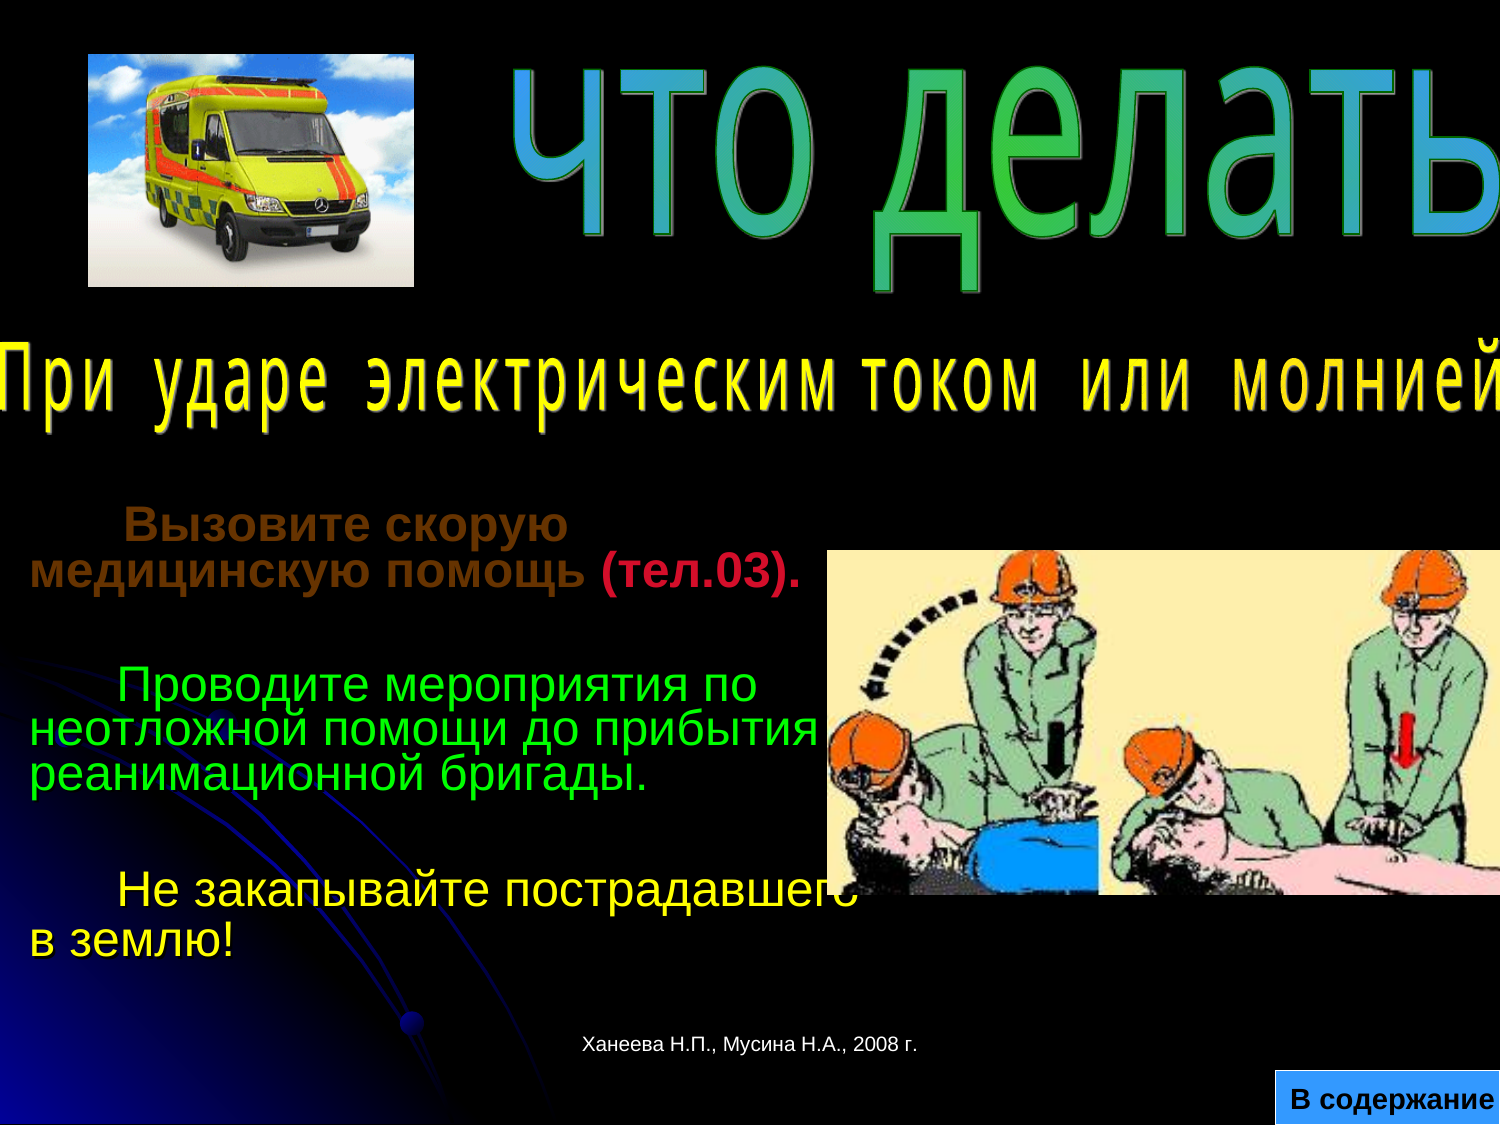

что делать
При ударе электрическим током или молнией
# Вызовите скорую медицинскую помощь (тел.03).
 Проводите мероприятия по неотложной помощи до прибытия реанимационной бригады.
 Не закапывайте пострадавшего в землю!
Ханеева Н.П., Мусина Н.А., 2008 г.
В содержание